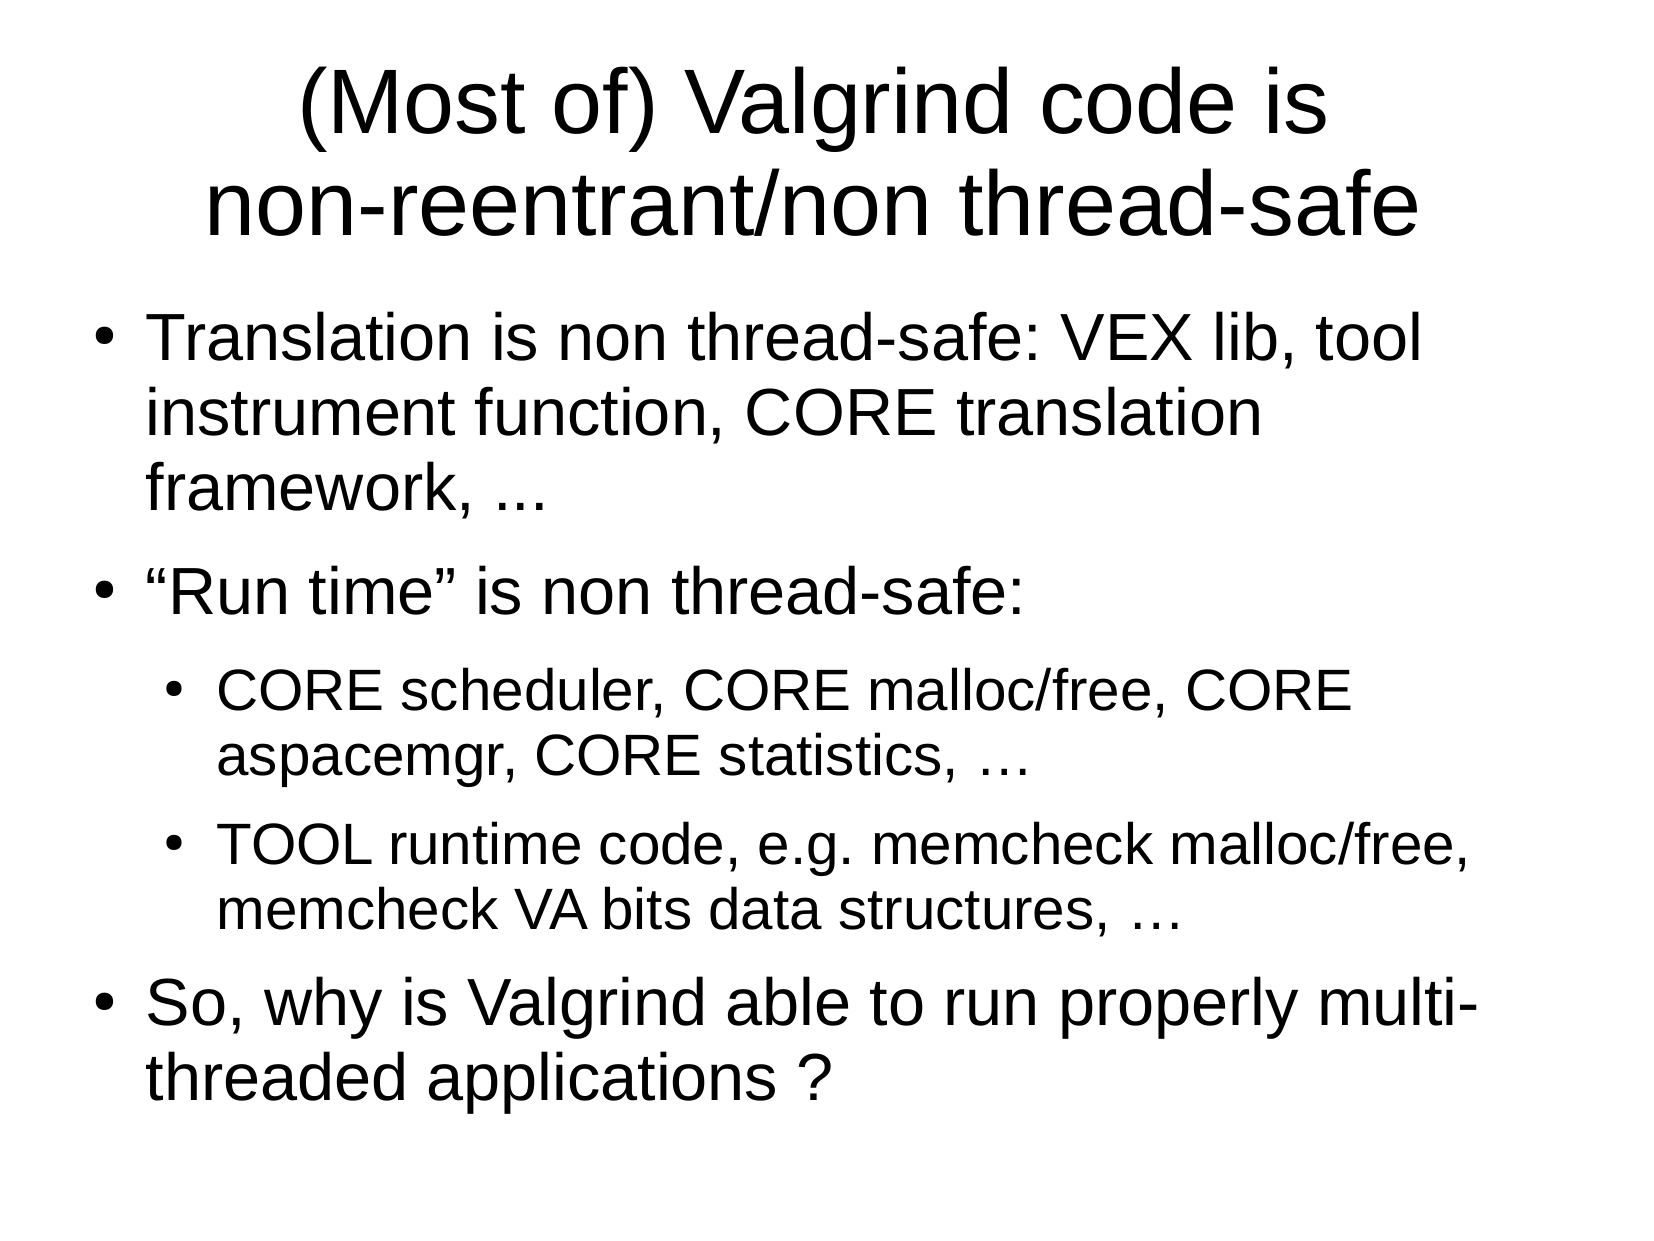

# (Most of) Valgrind code is non-reentrant/non thread-safe
Translation is non thread-safe: VEX lib, tool instrument function, CORE translation framework, ...
“Run time” is non thread-safe:
CORE scheduler, CORE malloc/free, CORE aspacemgr, CORE statistics, …
TOOL runtime code, e.g. memcheck malloc/free, memcheck VA bits data structures, …
So, why is Valgrind able to run properly multi-threaded applications ?